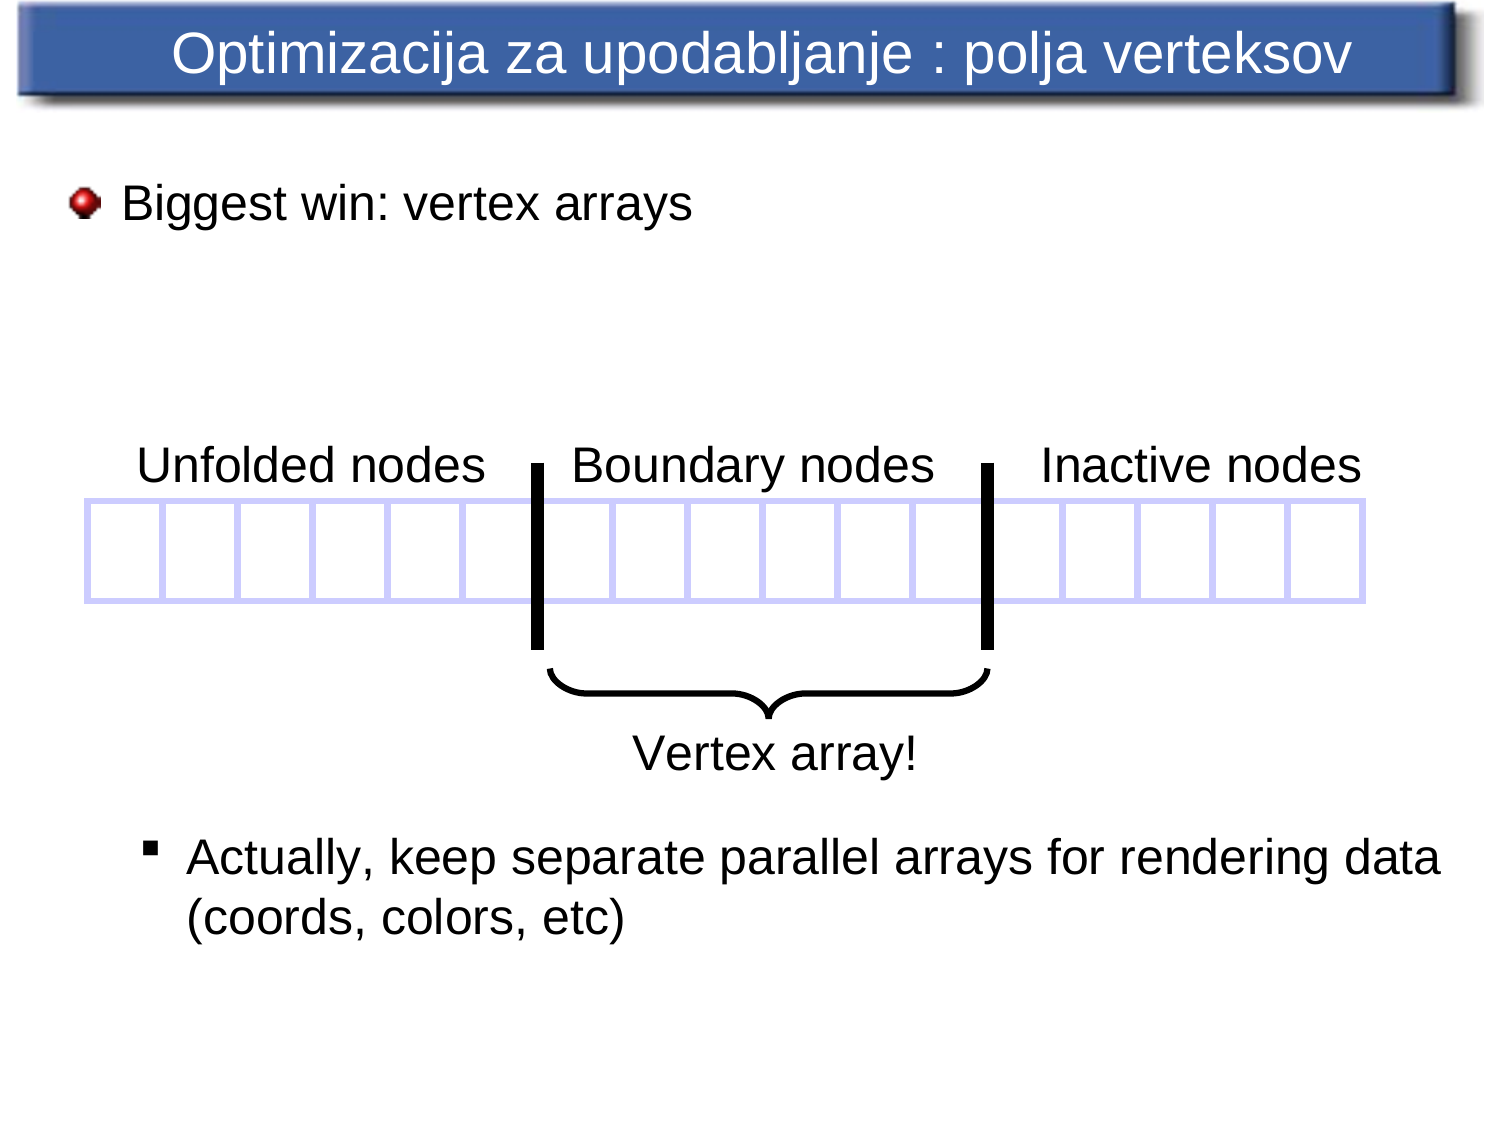

# Optimizacija za upodabljanje : polja verteksov
Biggest win: vertex arrays
Actually, keep separate parallel arrays for rendering data (coords, colors, etc)
Unfolded nodes
Boundary nodes
Inactive nodes
Vertex array!